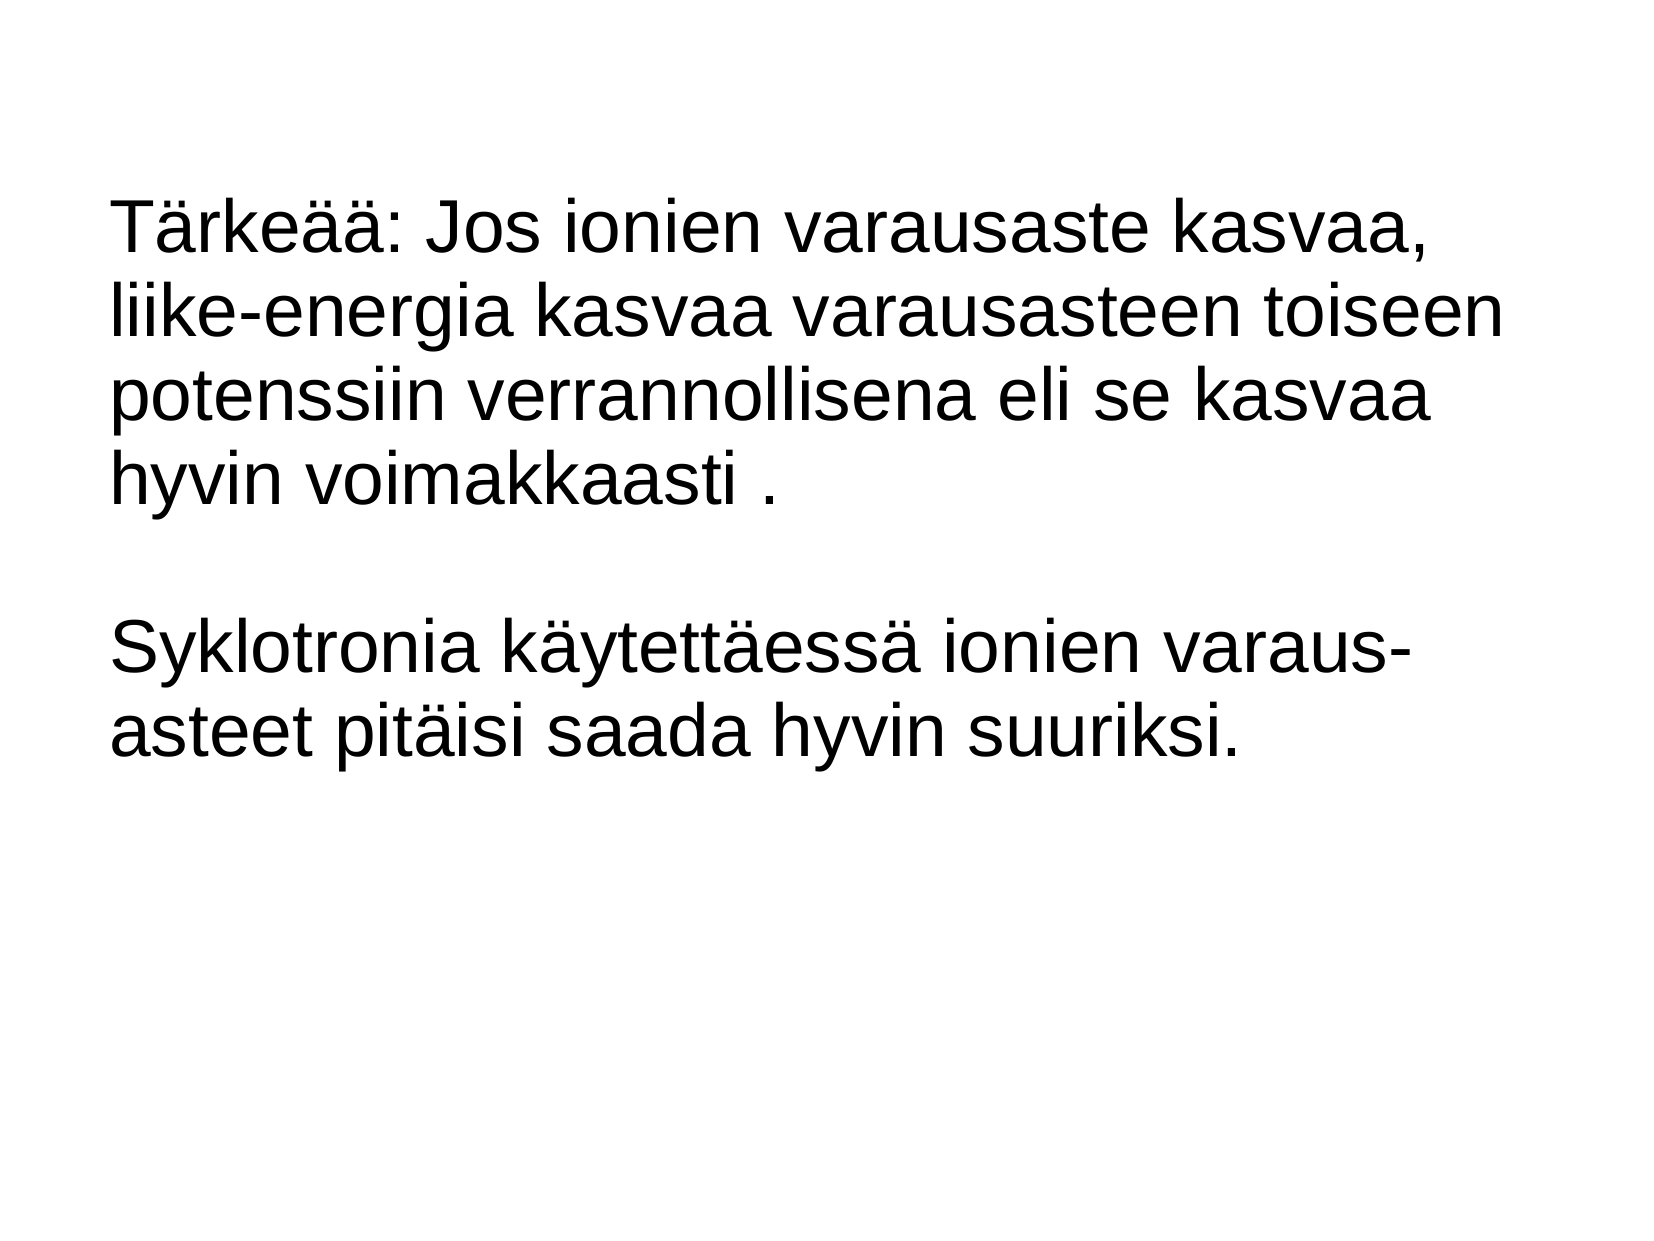

Tärkeää: Jos ionien varausaste kasvaa, liike-energia kasvaa varausasteen toiseen potenssiin verrannollisena eli se kasvaa hyvin voimakkaasti .
Syklotronia käytettäessä ionien varaus-asteet pitäisi saada hyvin suuriksi.